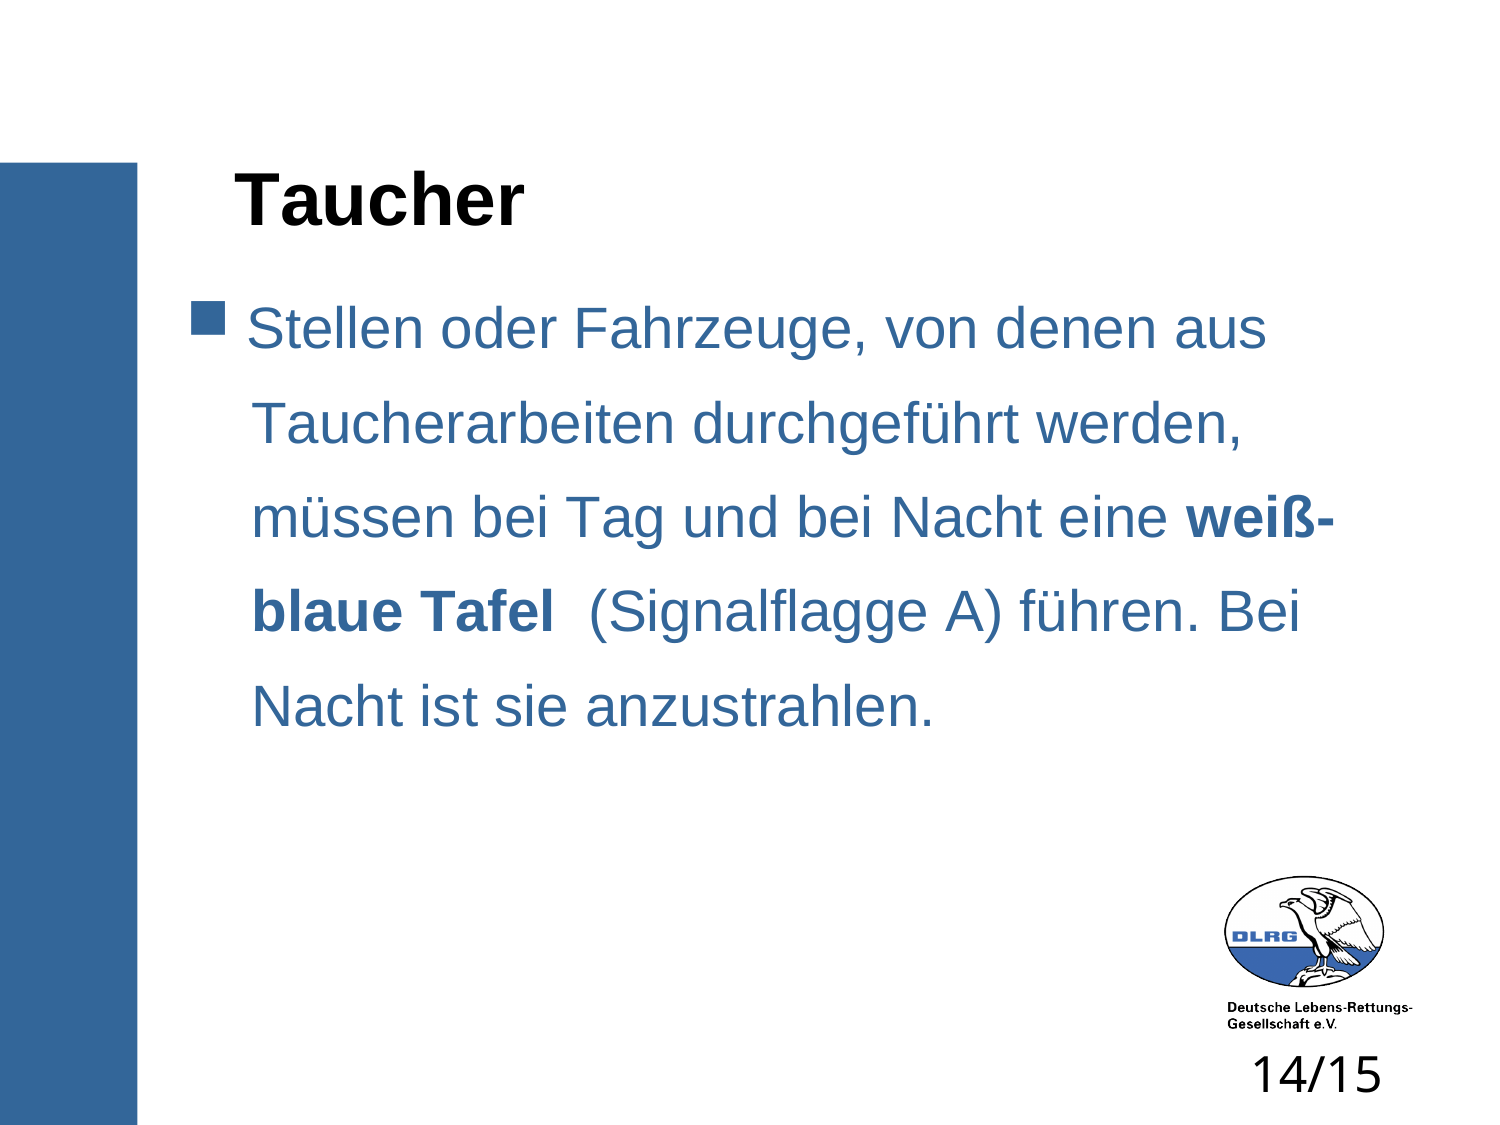

Taucher
 Stellen oder Fahrzeuge, von denen aus Taucherarbeiten durchgeführt werden, müssen bei Tag und bei Nacht eine weiß- blaue Tafel (Signalflagge A) führen. Bei Nacht ist sie anzustrahlen.